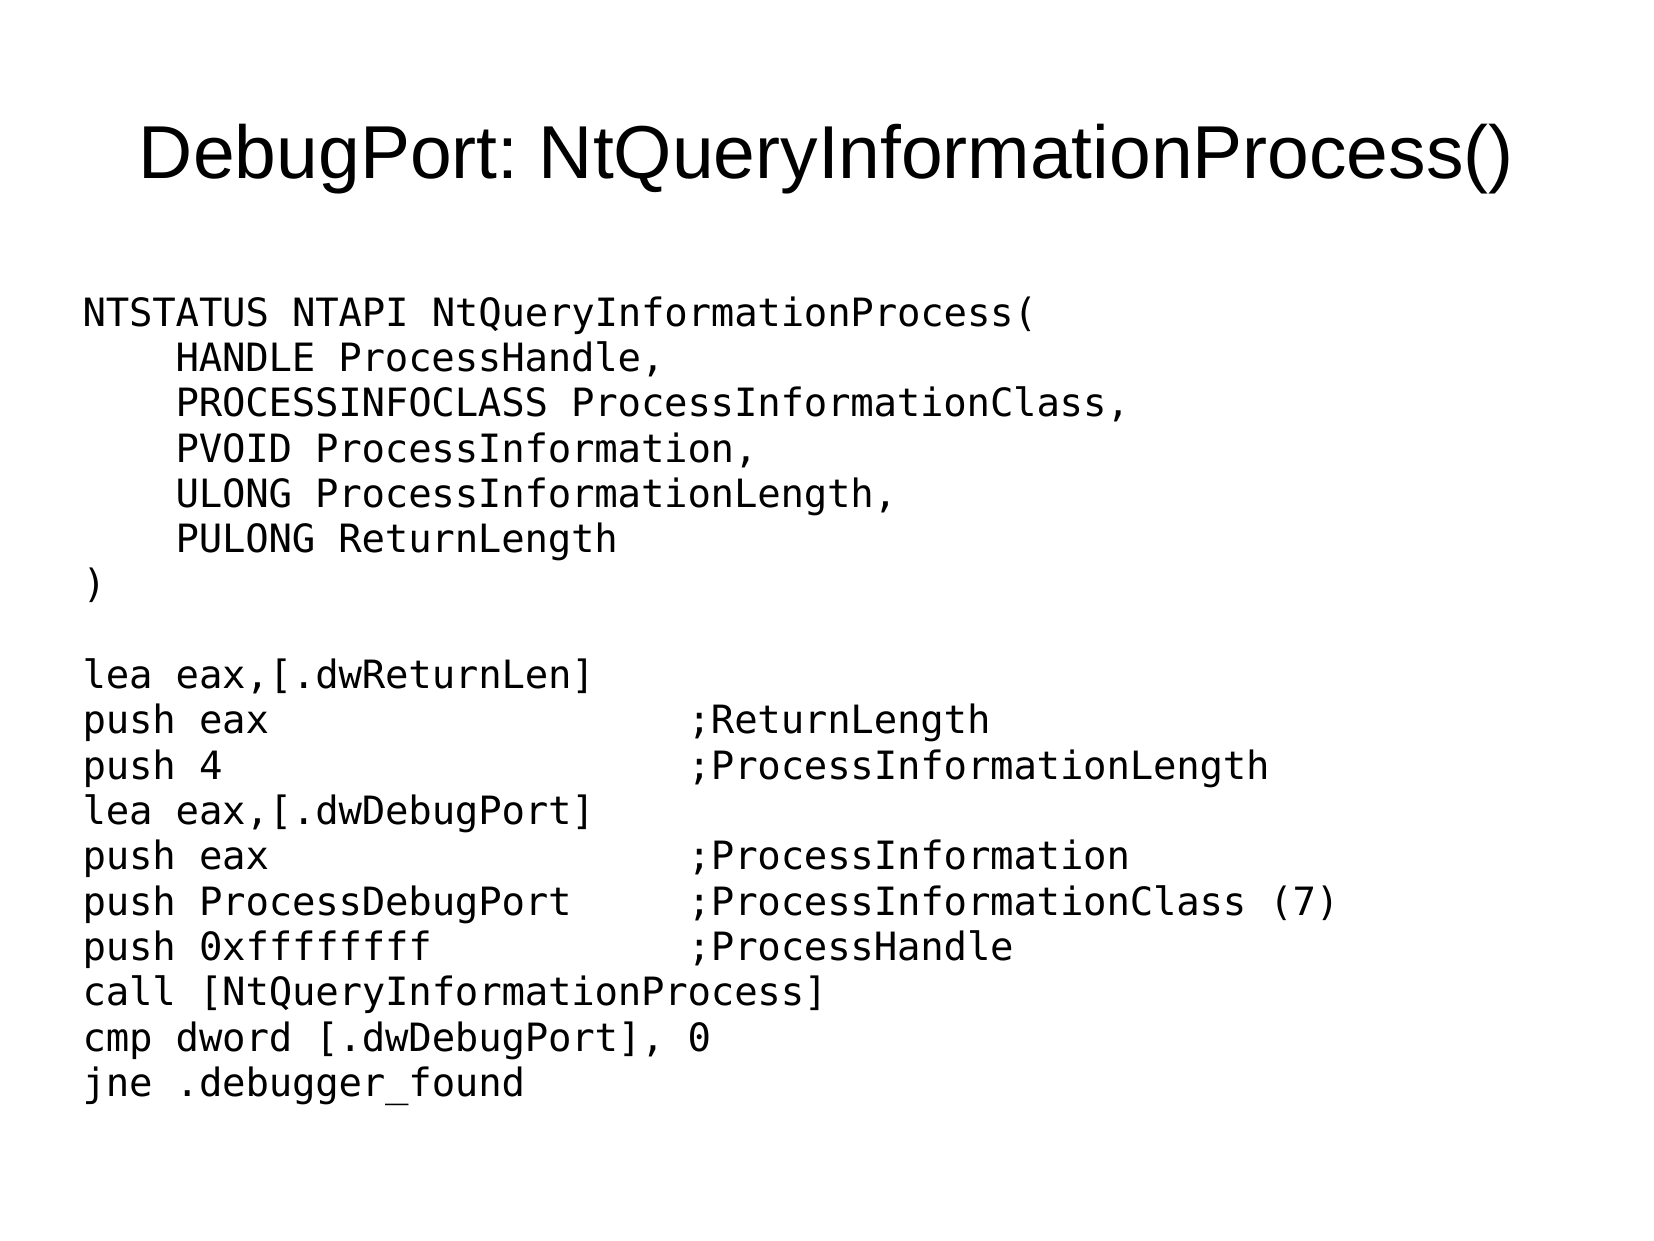

# DebugPort: NtQueryInformationProcess()
NTSTATUS NTAPI NtQueryInformationProcess(
 HANDLE ProcessHandle,
 PROCESSINFOCLASS ProcessInformationClass,
 PVOID ProcessInformation,
 ULONG ProcessInformationLength,
 PULONG ReturnLength
)
lea eax,[.dwReturnLen]
push eax ;ReturnLength
push 4 ;ProcessInformationLength
lea eax,[.dwDebugPort]
push eax ;ProcessInformation
push ProcessDebugPort ;ProcessInformationClass (7)
push 0xffffffff ;ProcessHandle
call [NtQueryInformationProcess]
cmp dword [.dwDebugPort], 0
jne .debugger_found